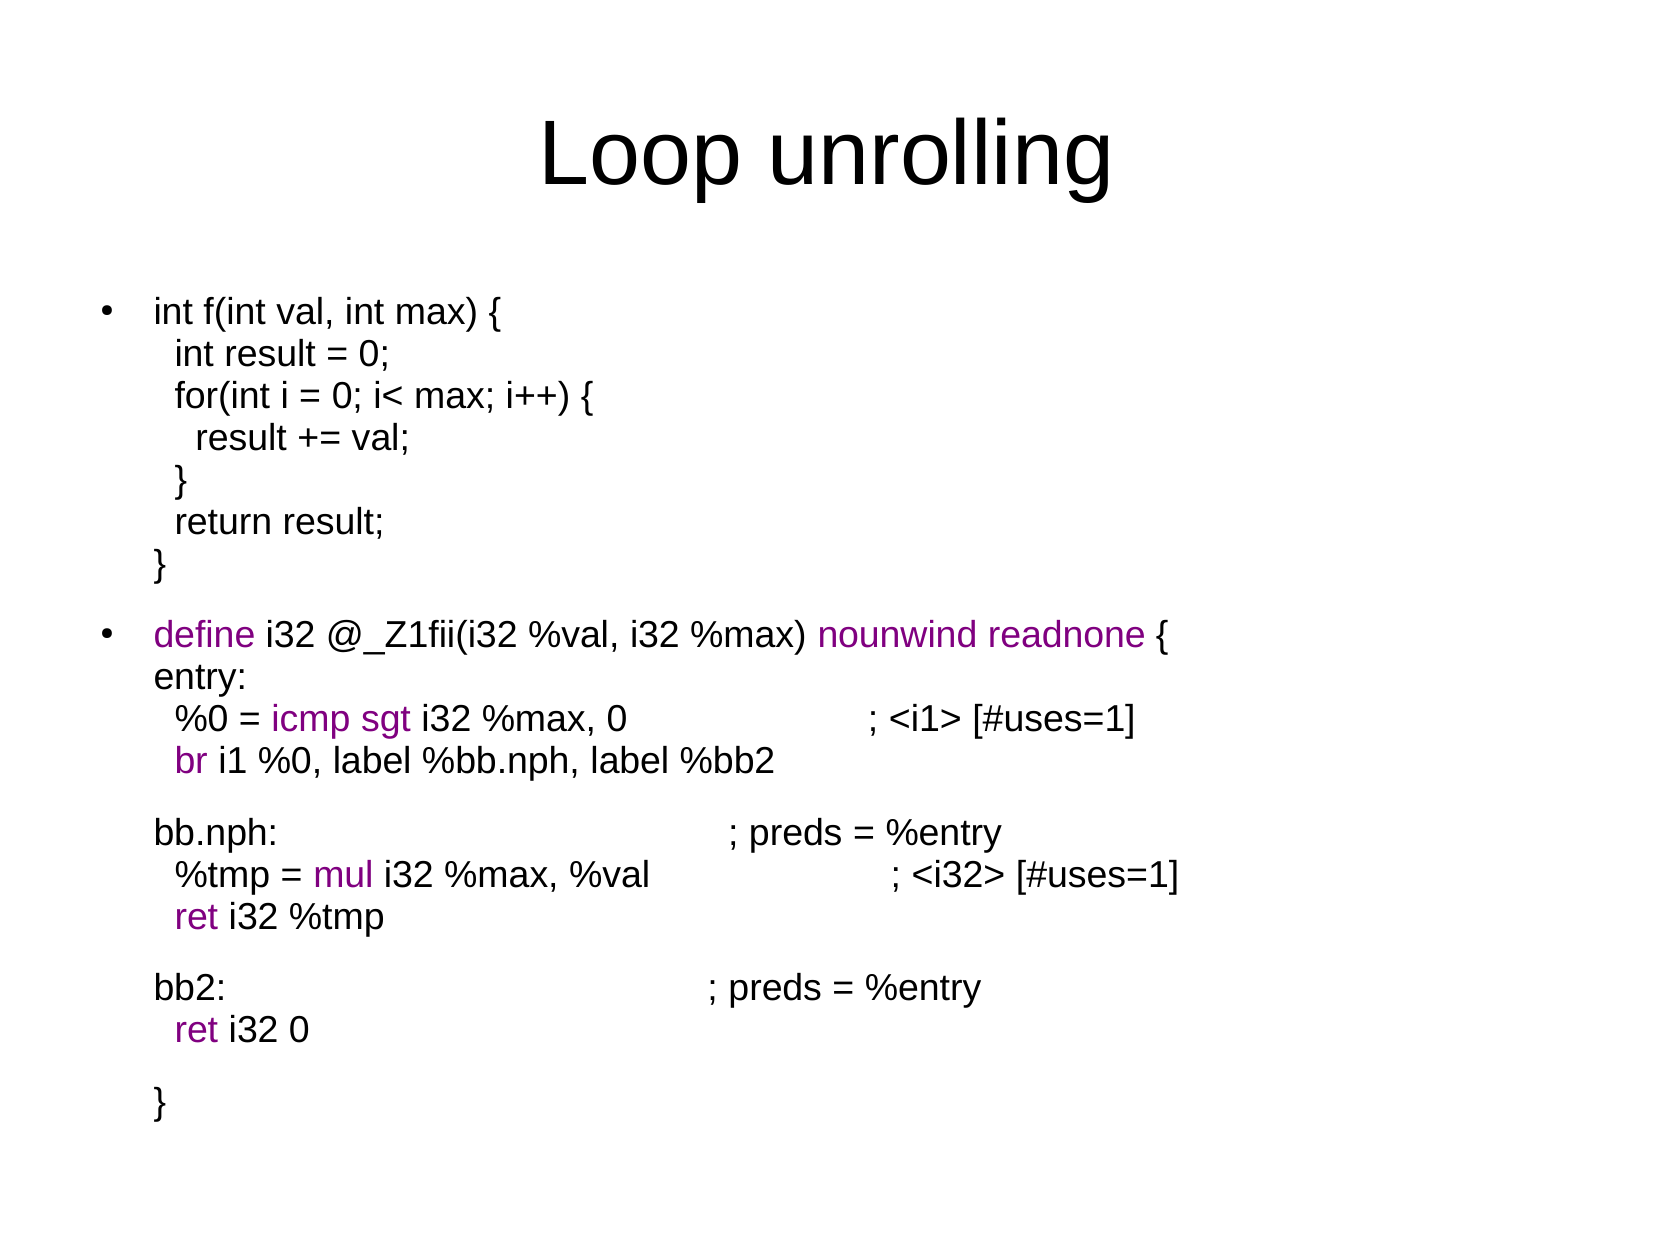

# Loop unrolling
int f(int val, int max) {
 int result = 0;
 for(int i = 0; i< max; i++) {
 result += val;
 }
 return result;
}
define i32 @_Z1fii(i32 %val, i32 %max) nounwind readnone {
entry:
 %0 = icmp sgt i32 %max, 0 ; <i1> [#uses=1]
 br i1 %0, label %bb.nph, label %bb2
bb.nph: ; preds = %entry
 %tmp = mul i32 %max, %val ; <i32> [#uses=1]
 ret i32 %tmp
bb2: ; preds = %entry
 ret i32 0
}